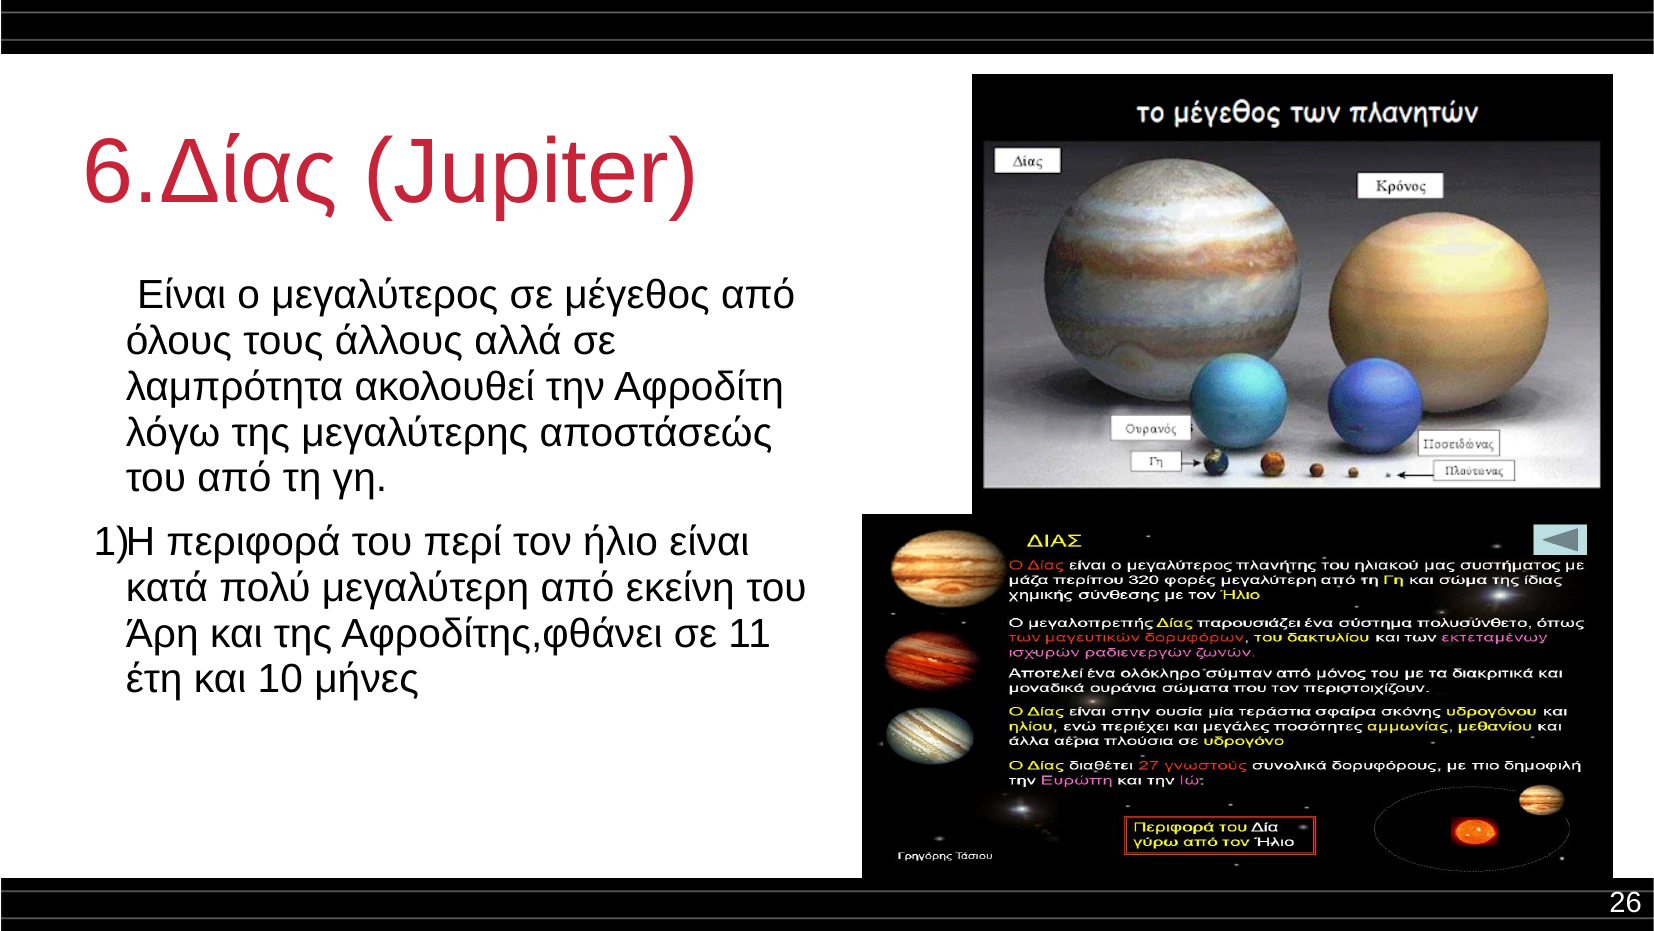

# 6.Δίας (Jupiter)
 Είναι ο μεγαλύτερος σε μέγεθος από όλους τους άλλους αλλά σε λαμπρότητα ακολουθεί την Αφροδίτη λόγω της μεγαλύτερης αποστάσεώς του από τη γη.
Η περιφορά του περί τον ήλιο είναι κατά πολύ μεγαλύτερη από εκείνη του Άρη και της Αφροδίτης,φθάνει σε 11 έτη και 10 μήνες